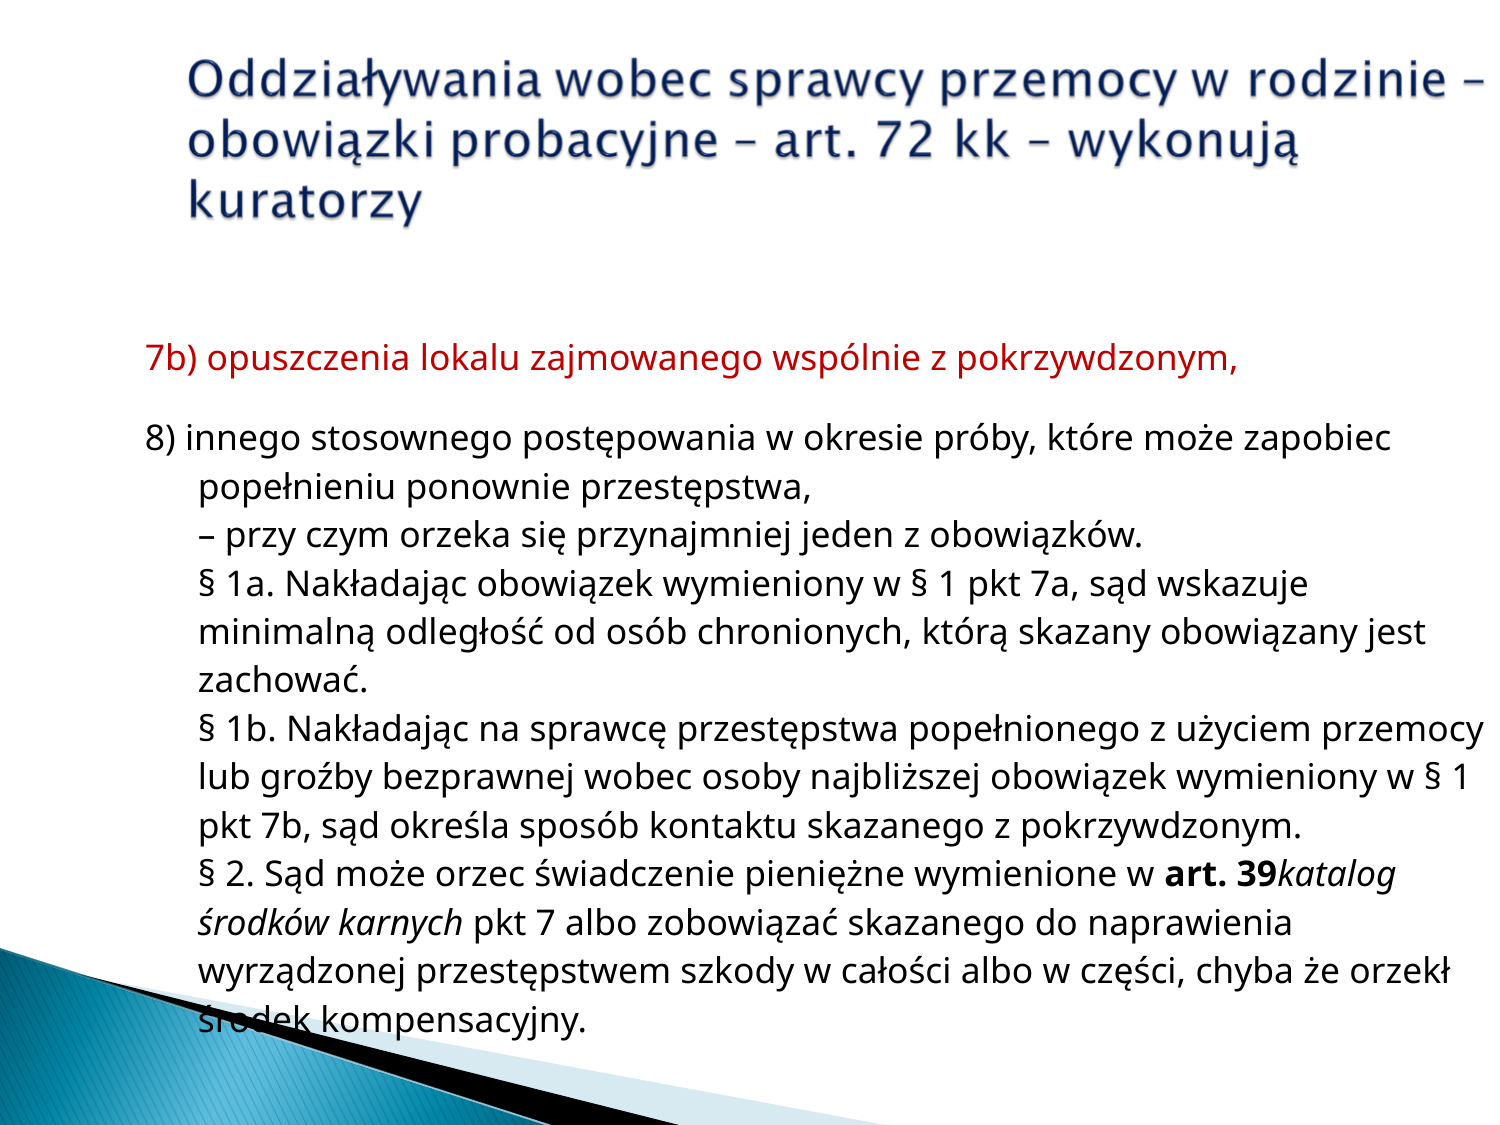

# 7b) opuszczenia lokalu zajmowanego wspólnie z pokrzywdzonym,
8) innego stosownego postępowania w okresie próby, które może zapobiec popełnieniu ponownie przestępstwa,
– przy czym orzeka się przynajmniej jeden z obowiązków.
§ 1a. Nakładając obowiązek wymieniony w § 1 pkt 7a, sąd wskazuje minimalną odległość od osób chronionych, którą skazany obowiązany jest zachować.
§ 1b. Nakładając na sprawcę przestępstwa popełnionego z użyciem przemocy lub groźby bezprawnej wobec osoby najbliższej obowiązek wymieniony w § 1 pkt 7b, sąd określa sposób kontaktu skazanego z pokrzywdzonym.
§ 2. Sąd może orzec świadczenie pieniężne wymienione w art. 39katalog środków karnych pkt 7 albo zobowiązać skazanego do naprawienia wyrządzonej przestępstwem szkody w całości albo w części, chyba że orzekł środek kompensacyjny.